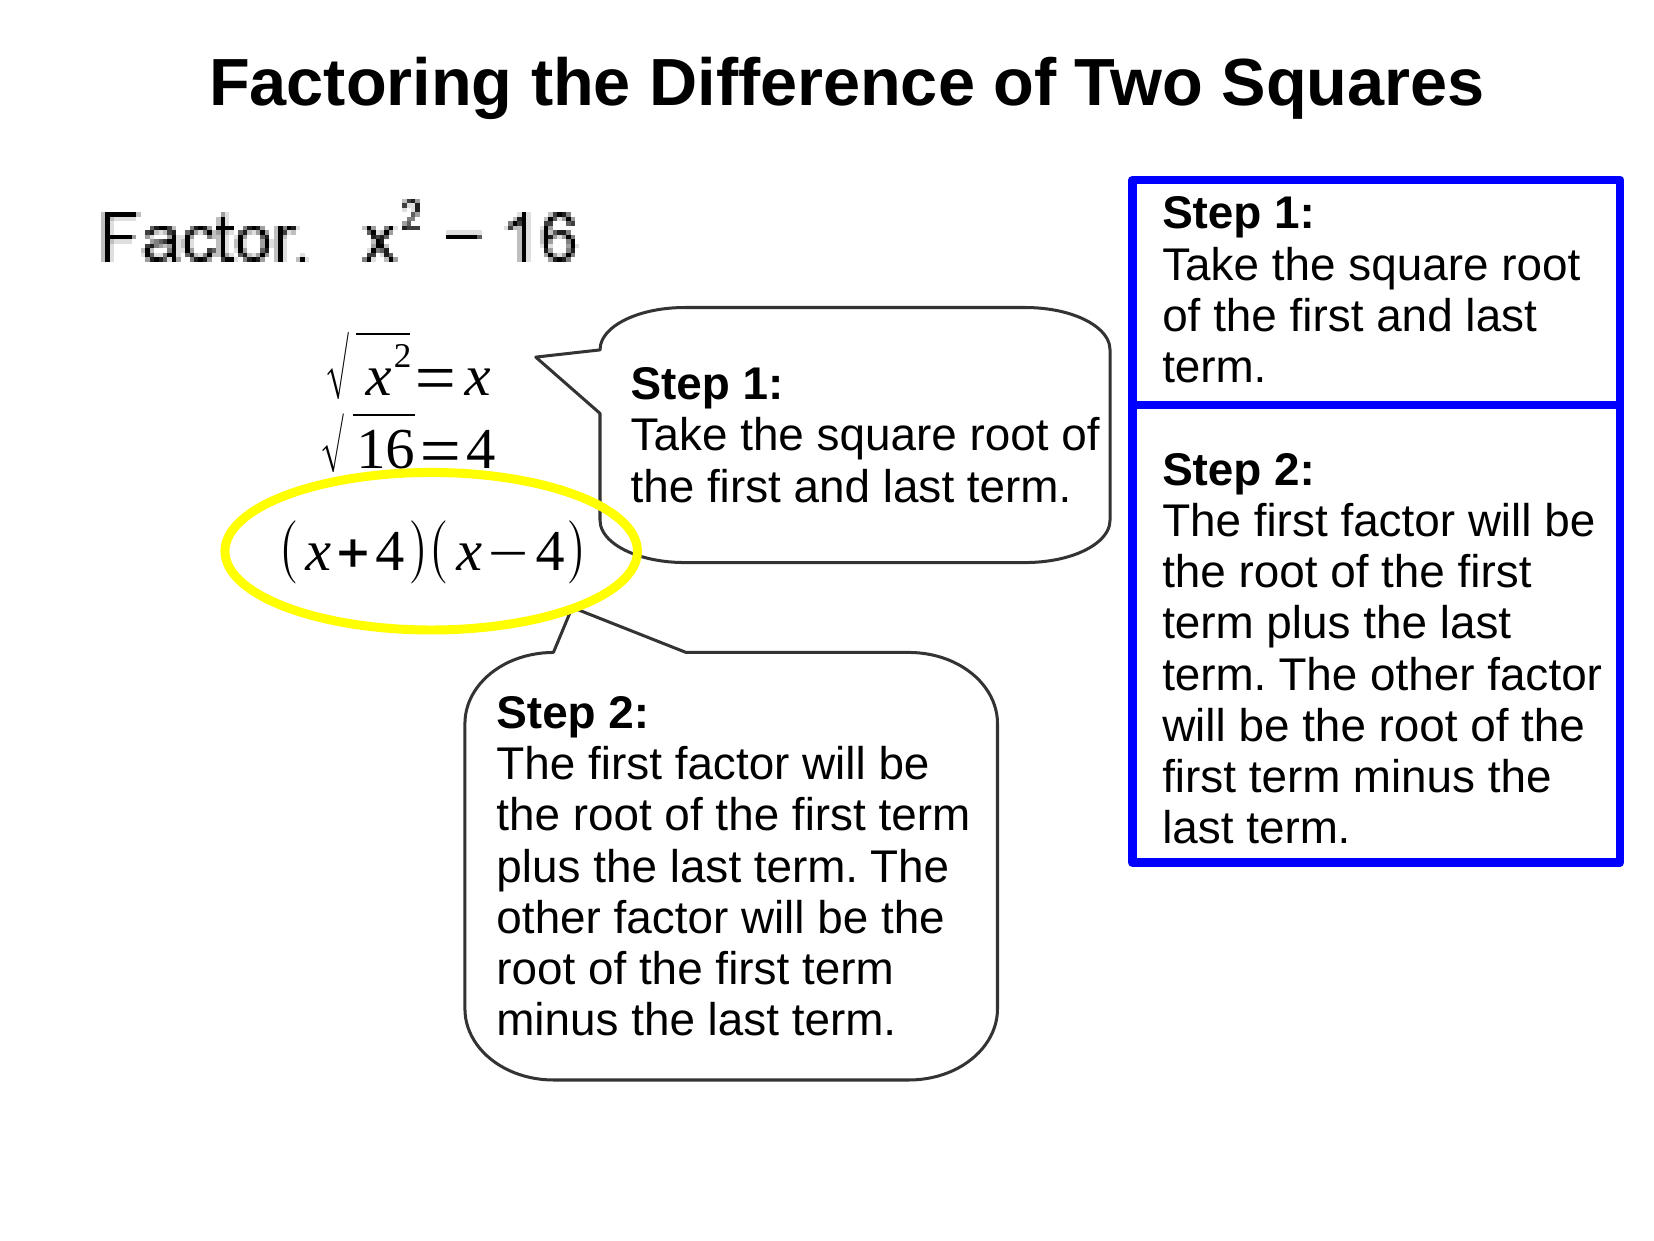

Factoring the Difference of Two Squares
Step 1:
Take the square root of the first and last term.
Step 2:
The first factor will be the root of the first term plus the last term. The other factor will be the root of the first term minus the last term.
Step 1:
Take the square root of
the first and last term.
Step 2:
The first factor will be
the root of the first term
plus the last term. The
other factor will be the
root of the first term
minus the last term.